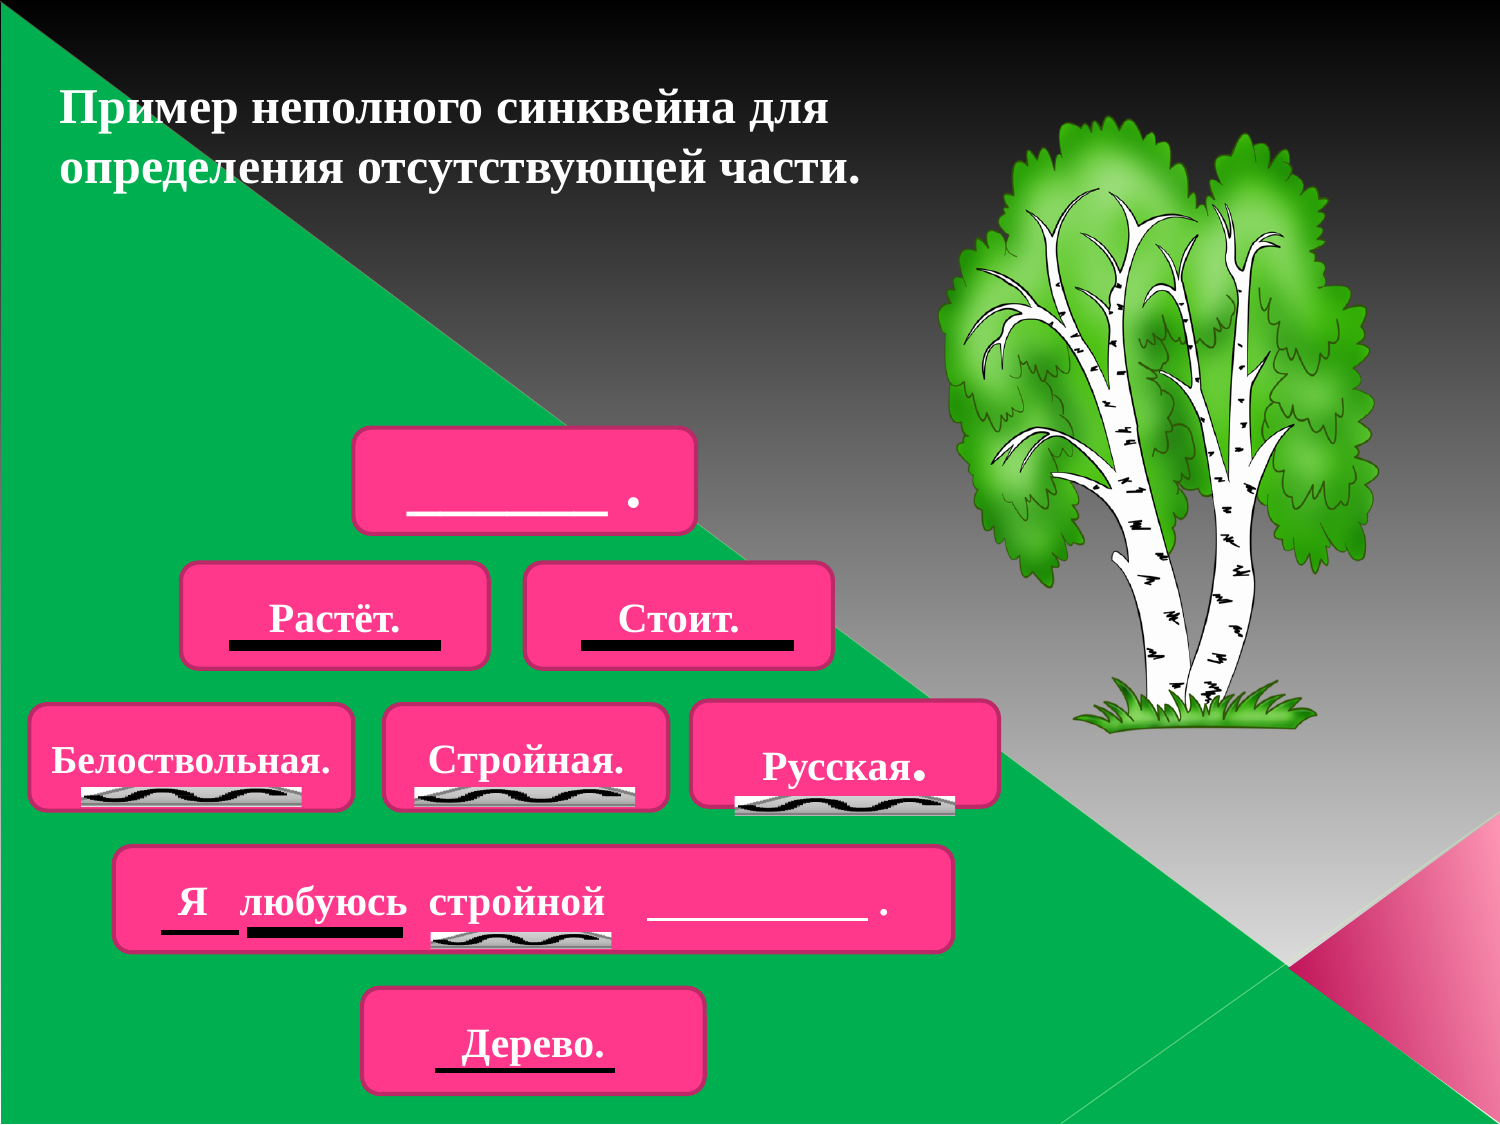

Пример неполного синквейна для определения отсутствующей части.
______ .
Растёт.
Стоит.
Русская.
Белоствольная.
Стройная.
Я любуюсь стройной .
Дерево.